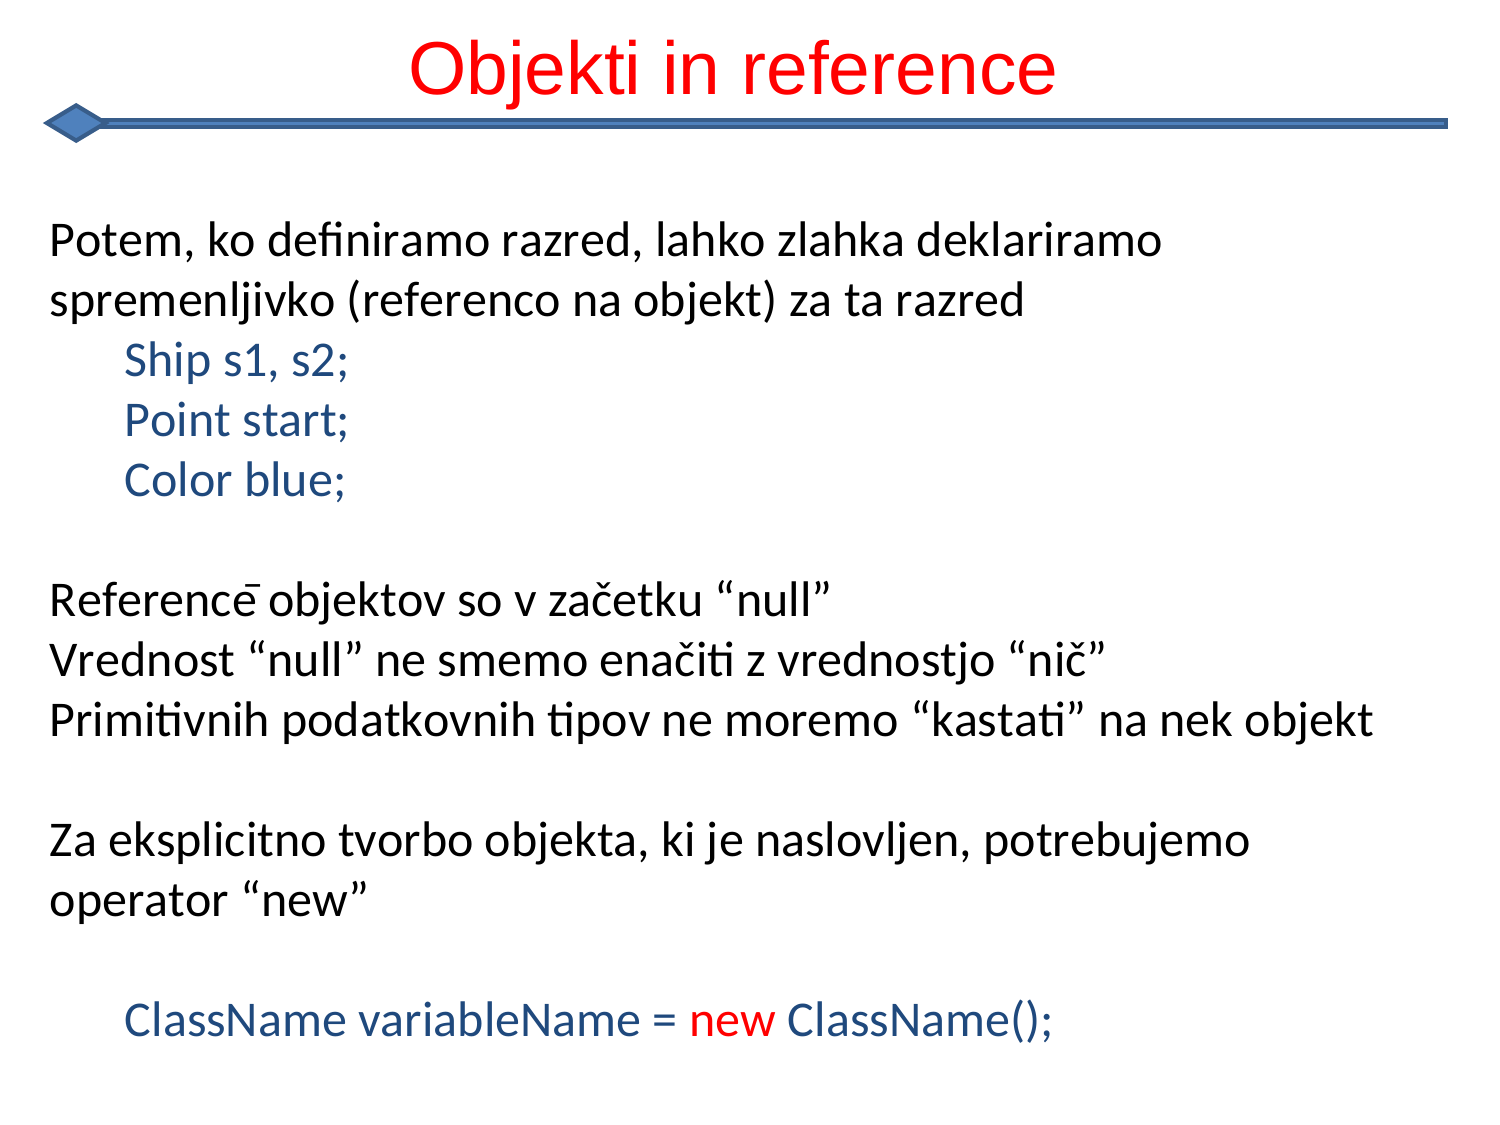

# Objekti in reference
Potem, ko definiramo razred, lahko zlahka deklariramo spremenljivko (referenco na objekt) za ta razred
Ship s1, s2;
Point start;
Color blue;
Reference objektov so v začetku “null”
Vrednost “null” ne smemo enačiti z vrednostjo “nič”
Primitivnih podatkovnih tipov ne moremo “kastati” na nek objekt
Za eksplicitno tvorbo objekta, ki je naslovljen, potrebujemo operator “new”
ClassName variableName = new ClassName();
–